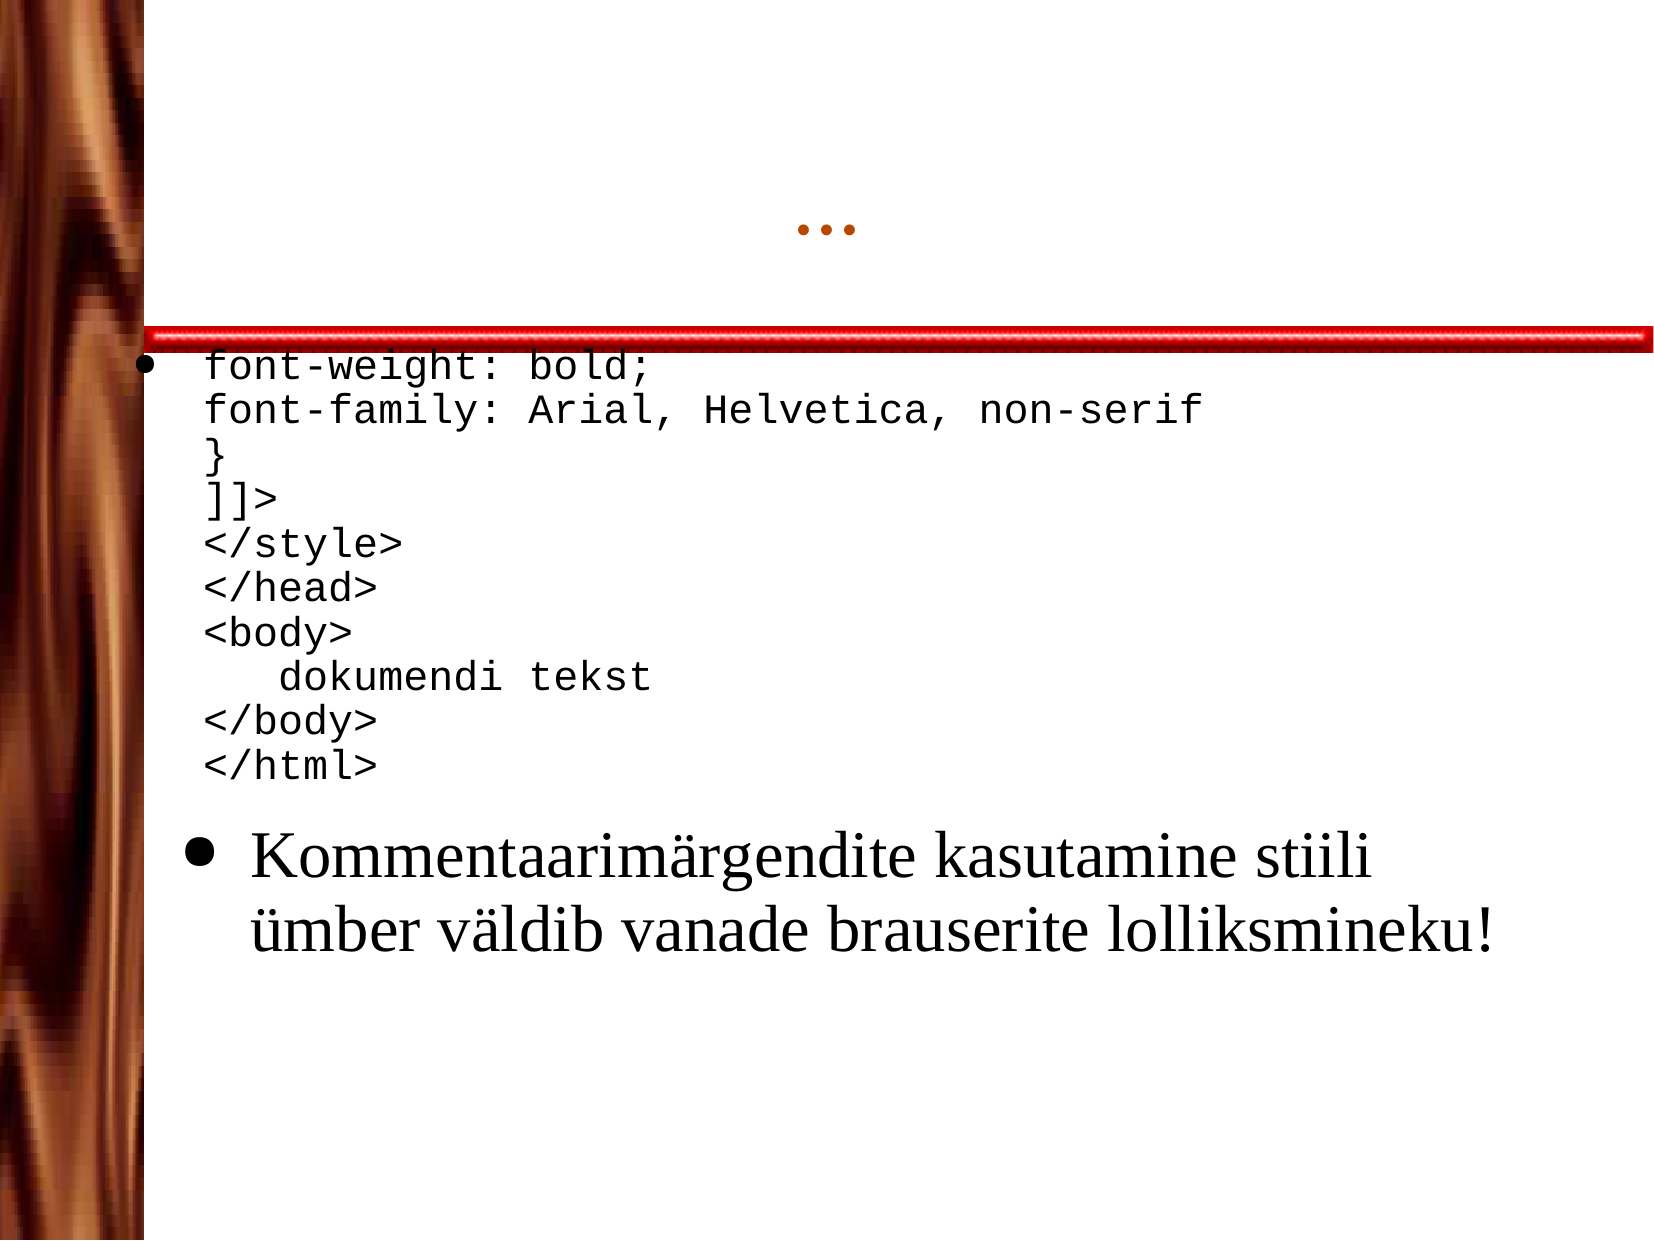

# ...
font-weight: bold;
font-family: Arial, Helvetica, non-serif
}
]]>
</style>
</head>
<body>
 dokumendi tekst
</body>
</html>
Kommentaarimärgendite kasutamine stiili ümber väldib vanade brauserite lolliksmineku!